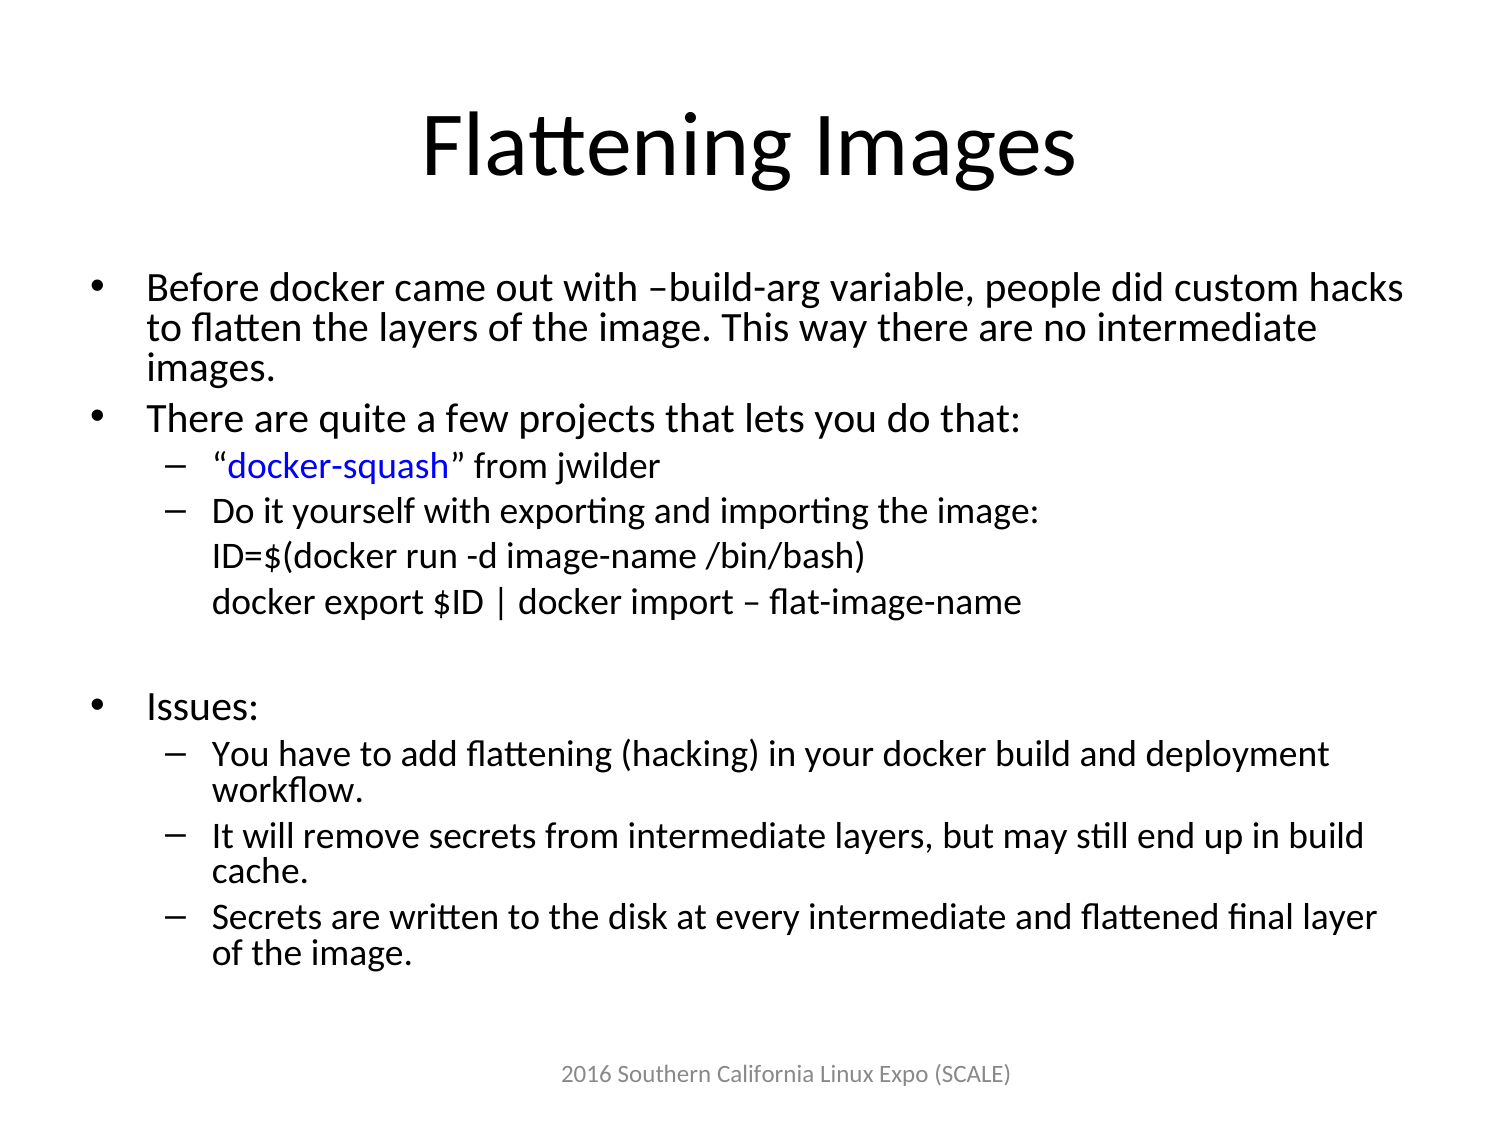

# Flattening Images
Before docker came out with –build-arg variable, people did custom hacks to flatten the layers of the image. This way there are no intermediate images.
There are quite a few projects that lets you do that:
“docker-squash” from jwilder
Do it yourself with exporting and importing the image:
ID=$(docker run -d image-name /bin/bash)
docker export $ID | docker import – flat-image-name
Issues:
You have to add flattening (hacking) in your docker build and deployment workflow.
It will remove secrets from intermediate layers, but may still end up in build cache.
Secrets are written to the disk at every intermediate and flattened final layer of the image.
2016 Southern California Linux Expo (SCALE)